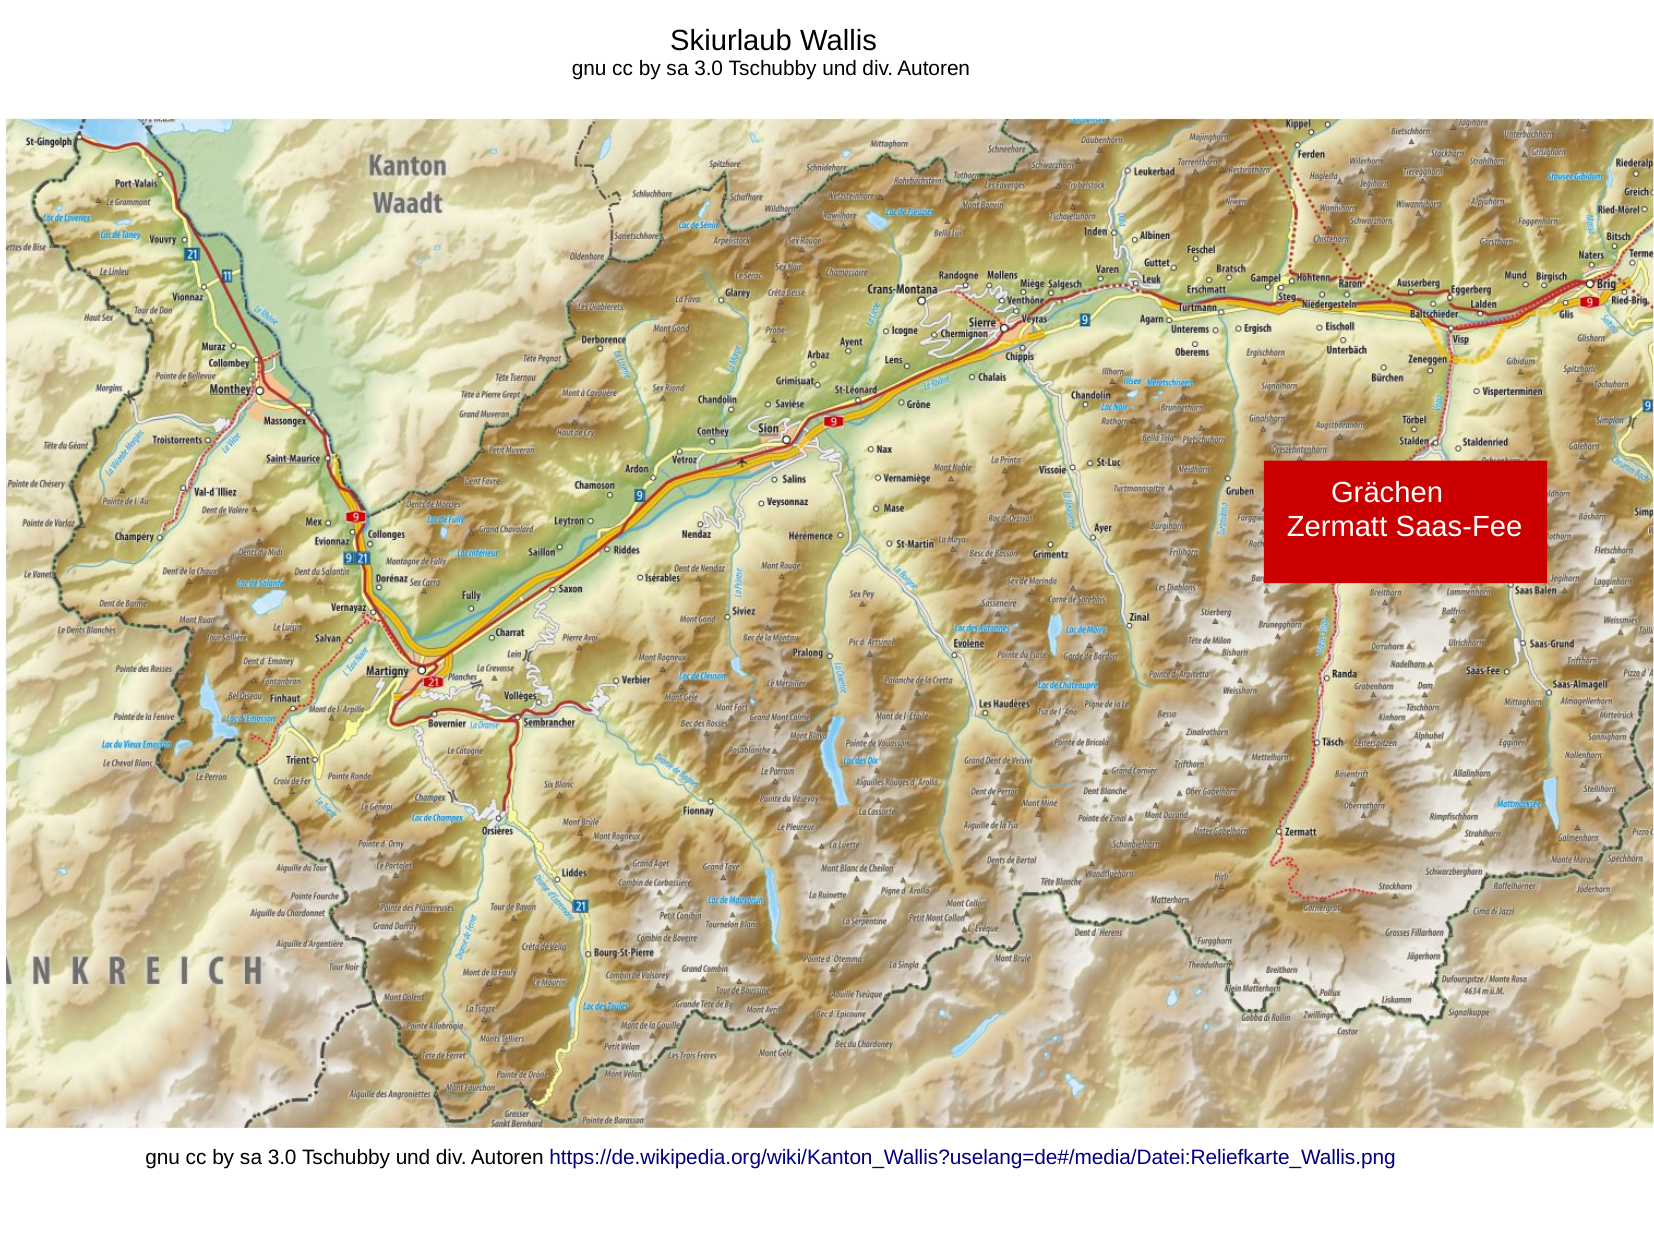

Skiurlaub Wallis
gnu cc by sa 3.0 Tschubby und div. Autoren
 Grächen
 Zermatt Saas-Fee
gnu cc by sa 3.0 Tschubby und div. Autoren https://de.wikipedia.org/wiki/Kanton_Wallis?uselang=de#/media/Datei:Reliefkarte_Wallis.png